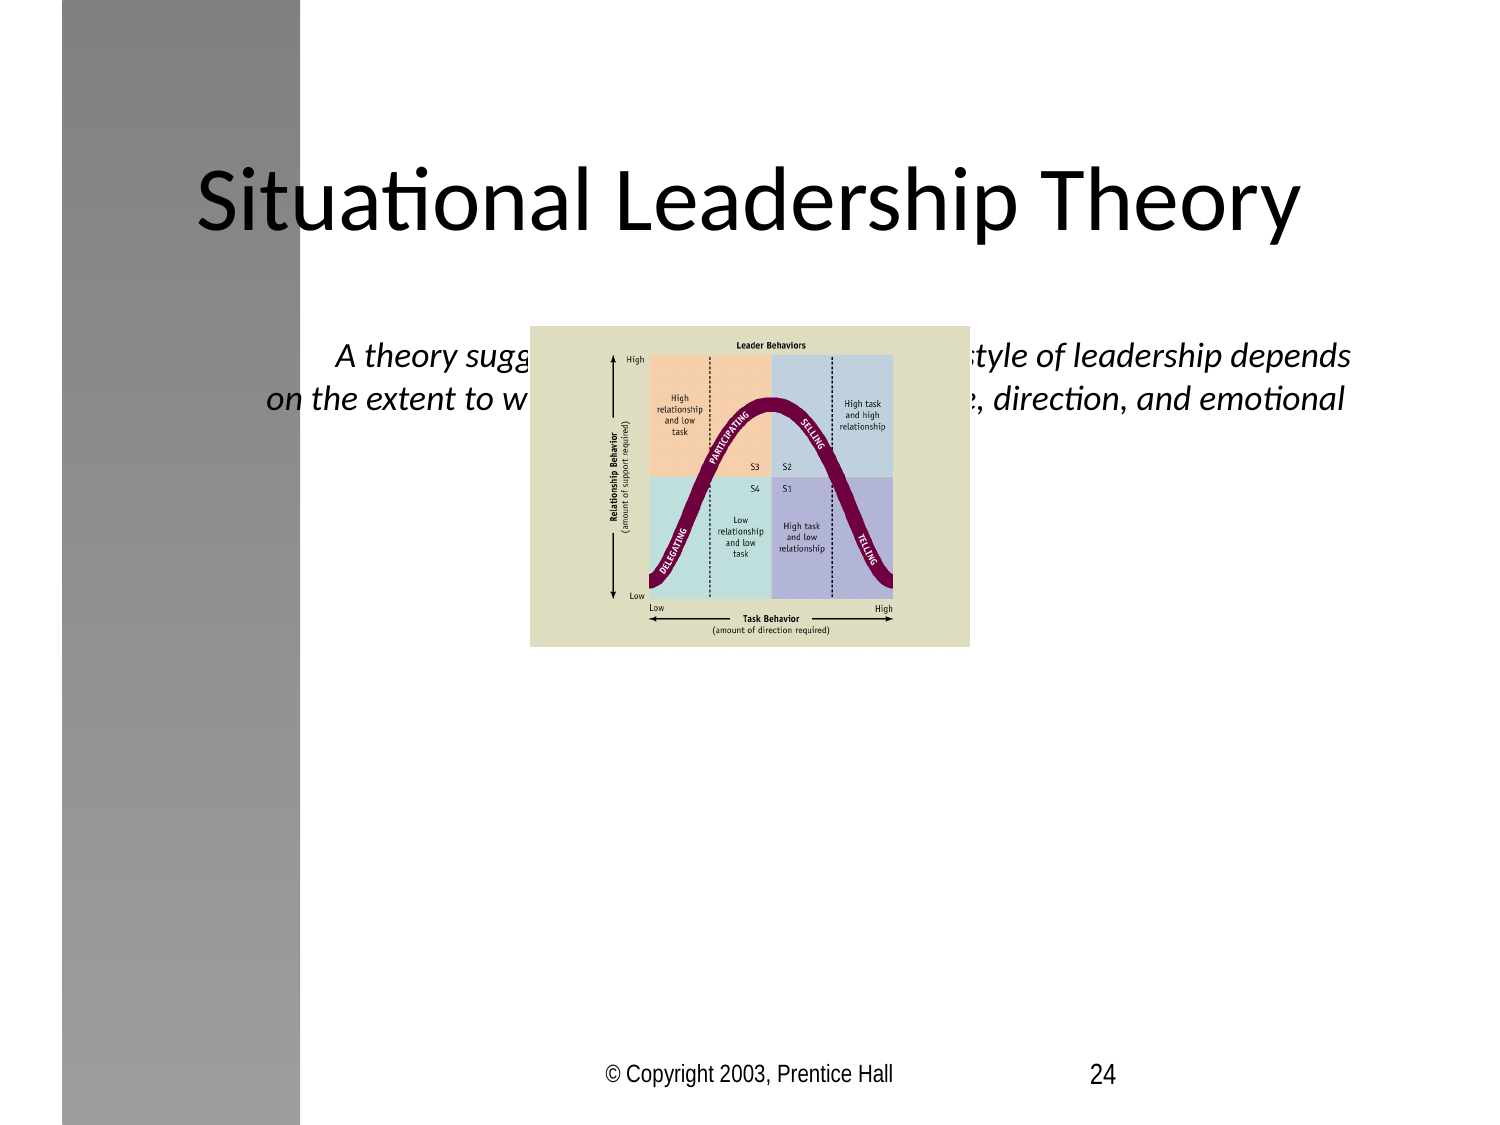

# Situational Leadership Theory
	A theory suggesting that the most effective style of leadership depends on the extent to which followers require guidance, direction, and emotional support.
© Copyright 2003, Prentice Hall